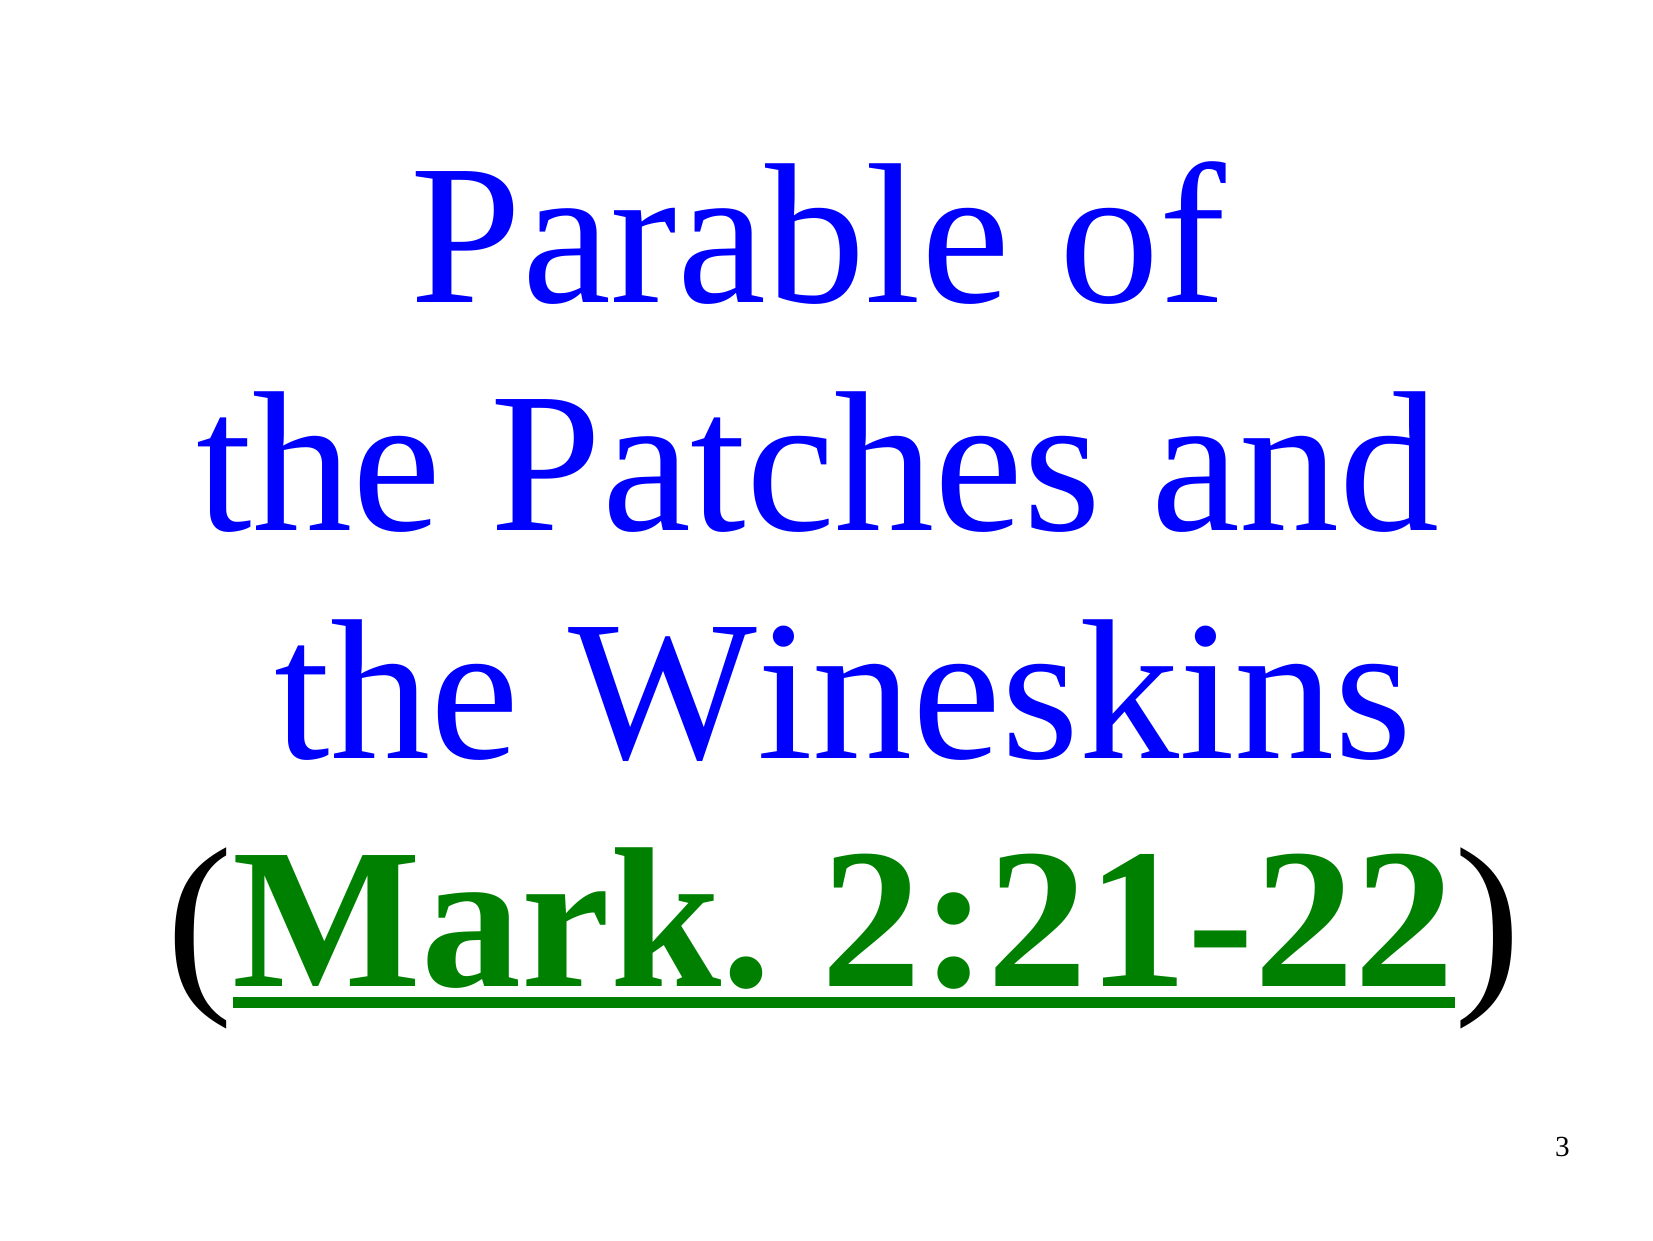

Parable of
the Patches and
the Wineskins
(Mark. 2:21-22)
#
3